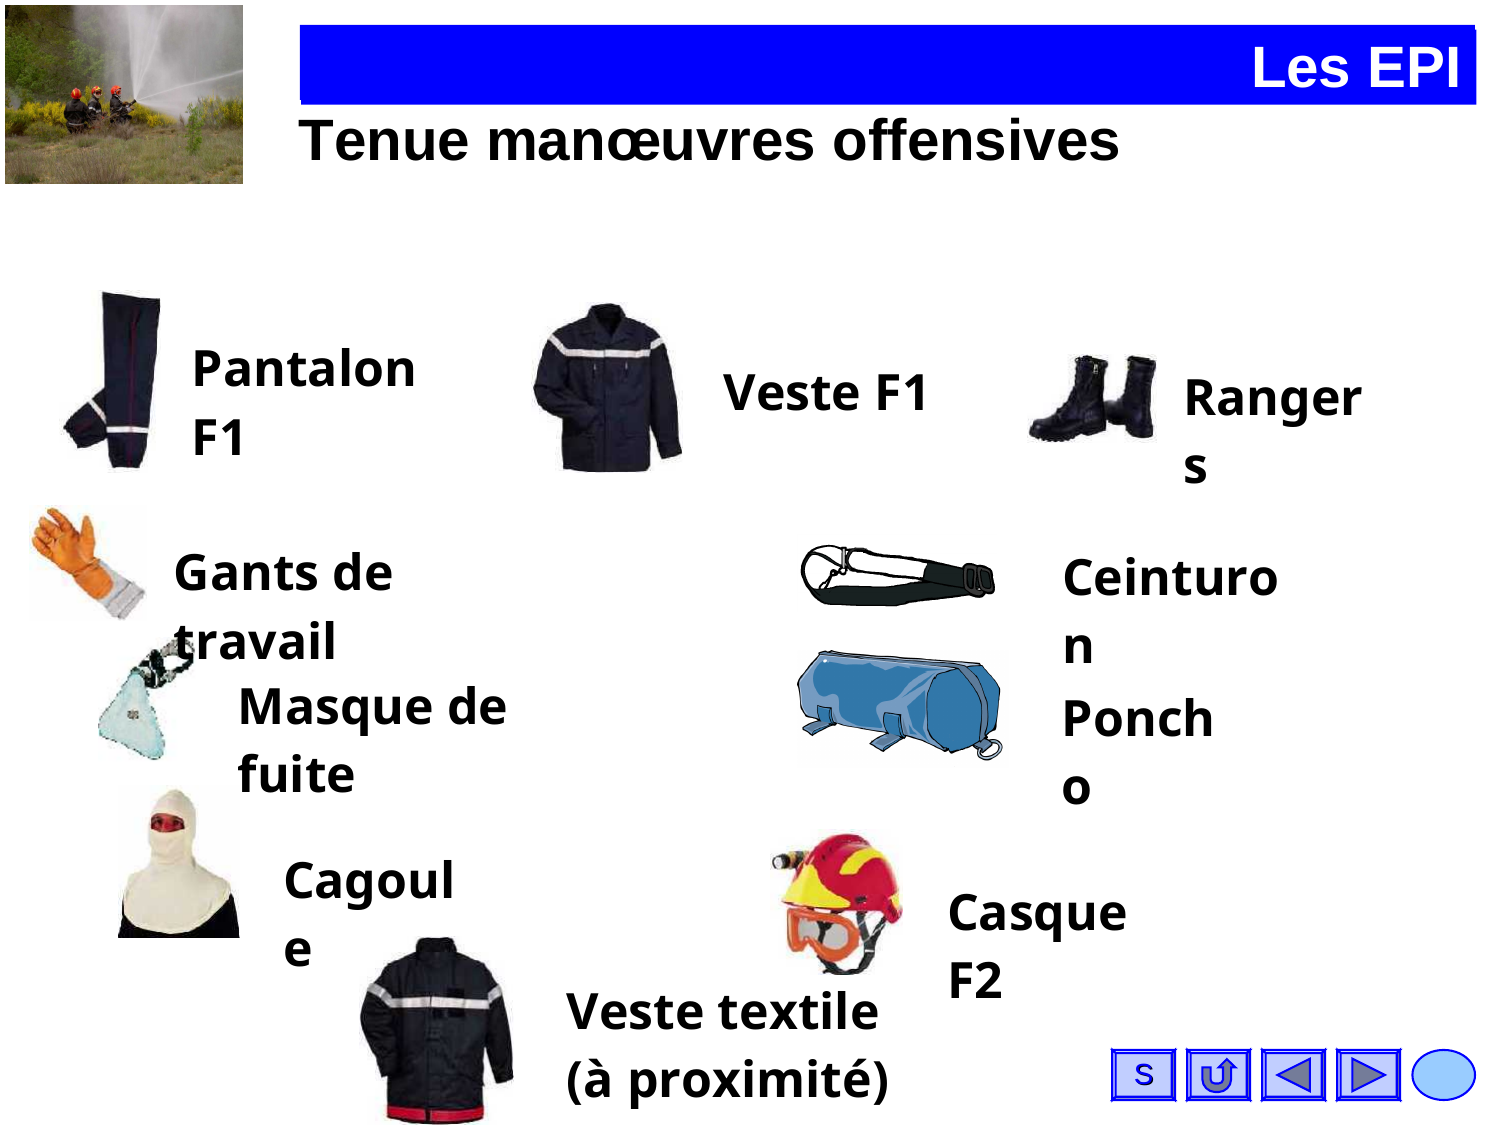

Les EPI
Tenue manœuvres offensives
Pantalon F1
Veste F1
Rangers
Gants de travail
Ceinturon
Masque de fuite
Poncho
Cagoule
Casque F2
Veste textile
(à proximité)